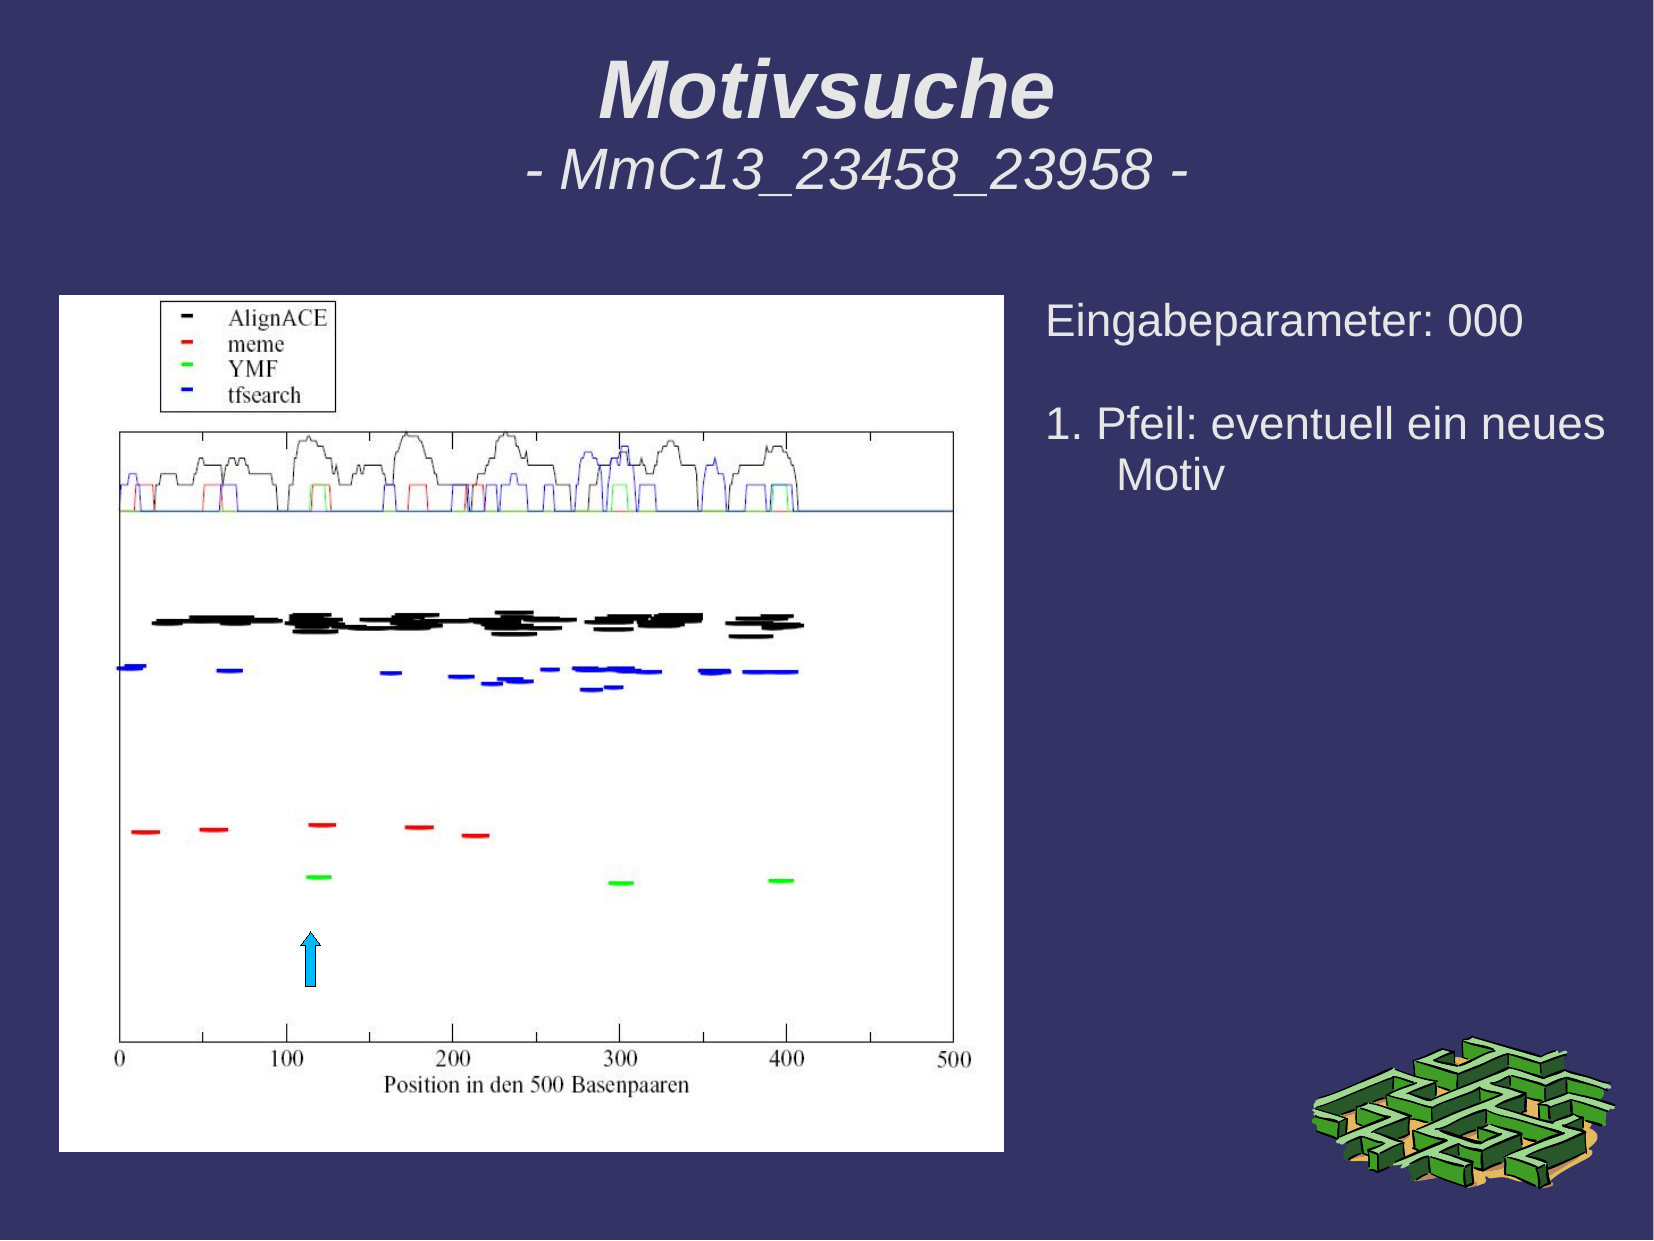

# Motivsuche - MmC13_23458_23958 -
Eingabeparameter: 000
1. Pfeil: eventuell ein neues Motiv